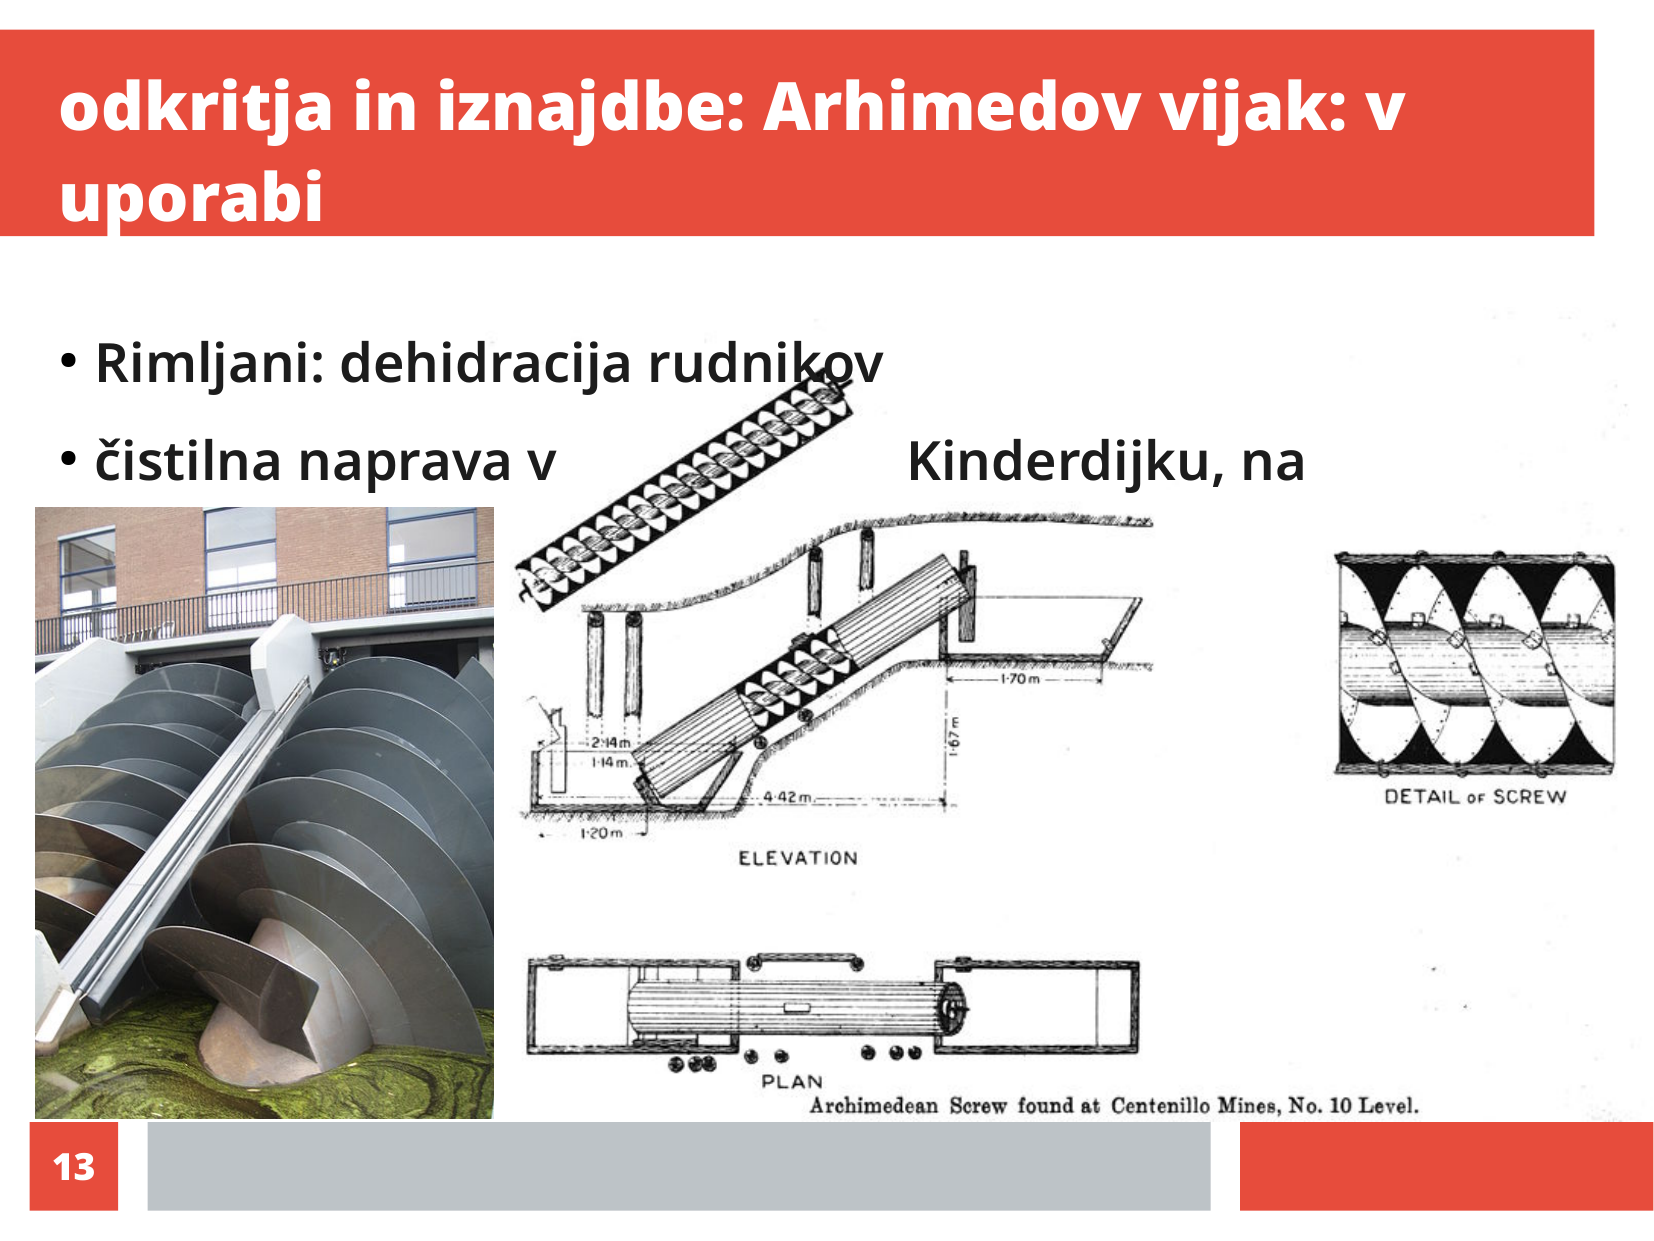

# odkritja in iznajdbe: Arhimedov vijak: v uporabi
Rimljani: dehidracija rudnikov
čistilna naprava v 					Kinderdijku, na Nizozemskem
13